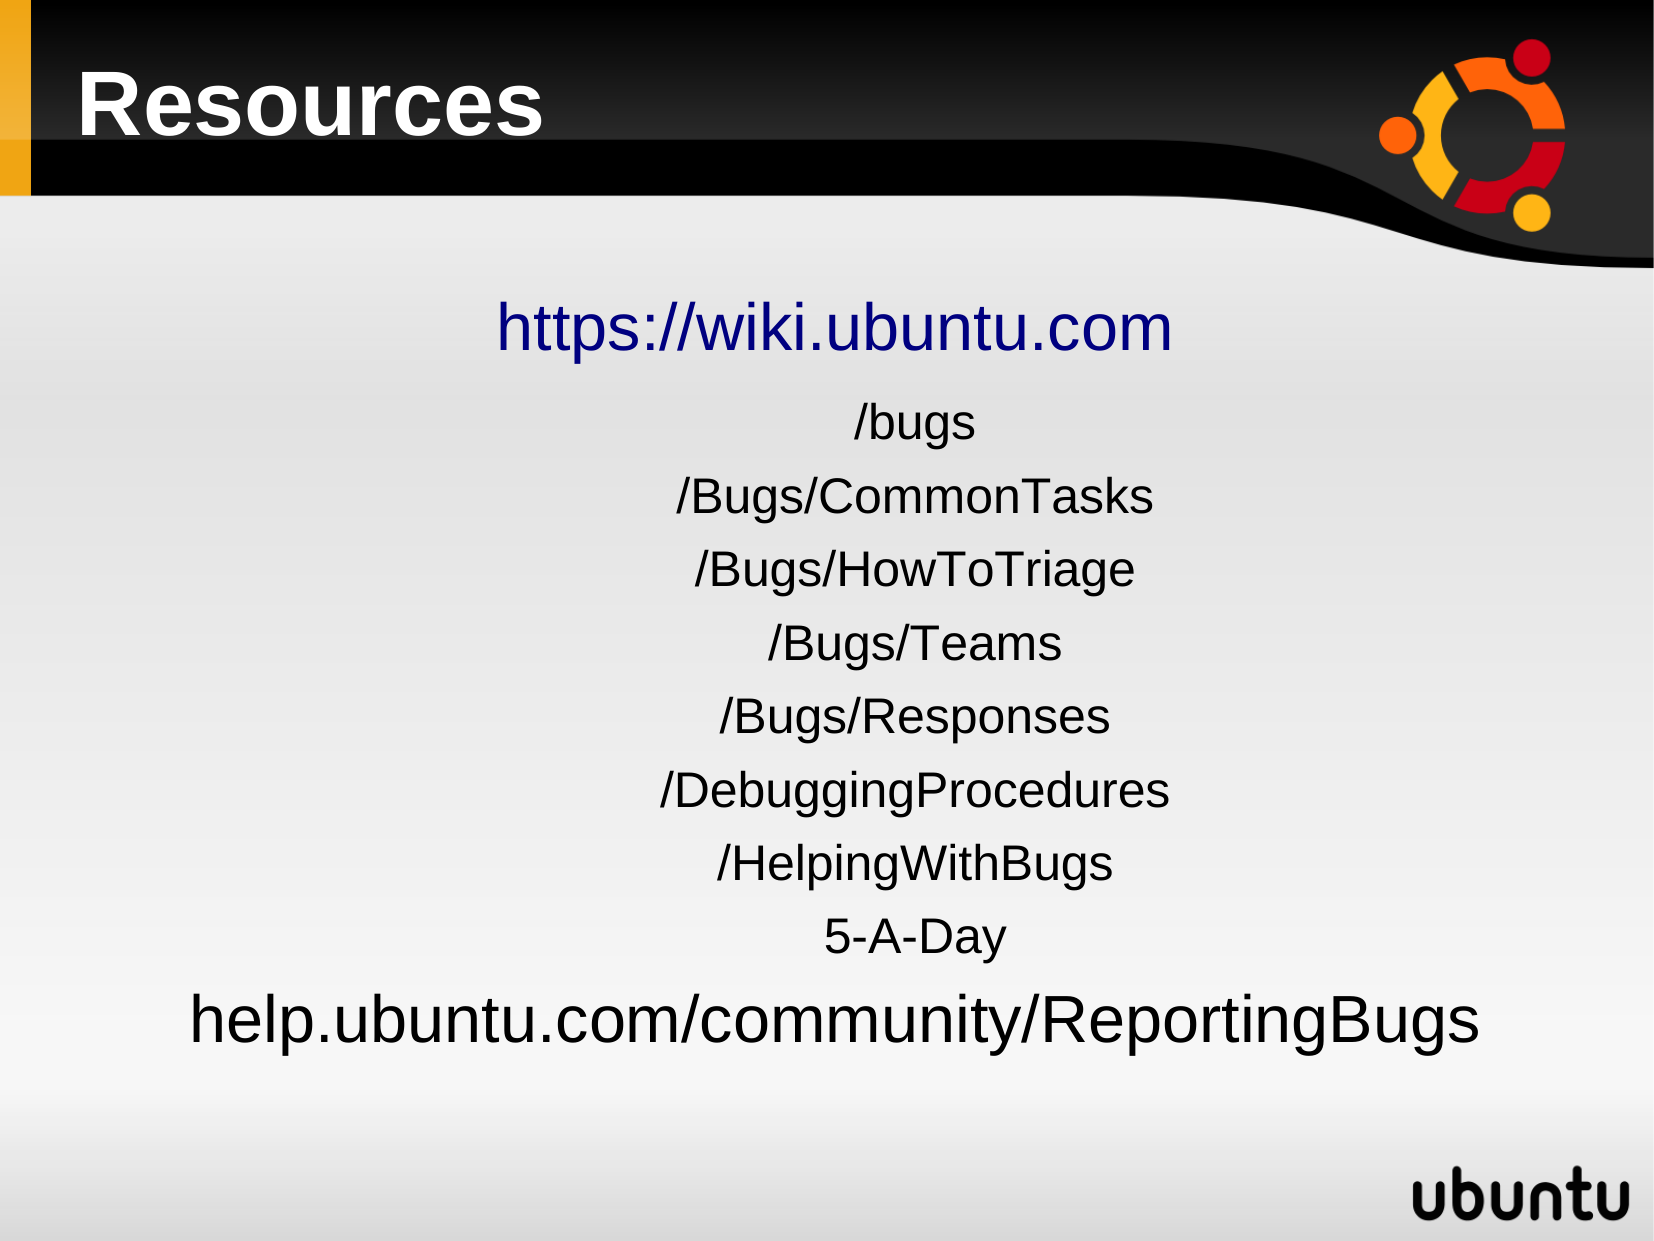

# Resources
https://wiki.ubuntu.com
/bugs
/Bugs/CommonTasks
/Bugs/HowToTriage
/Bugs/Teams
/Bugs/Responses
/DebuggingProcedures
/HelpingWithBugs
5-A-Day
help.ubuntu.com/community/ReportingBugs